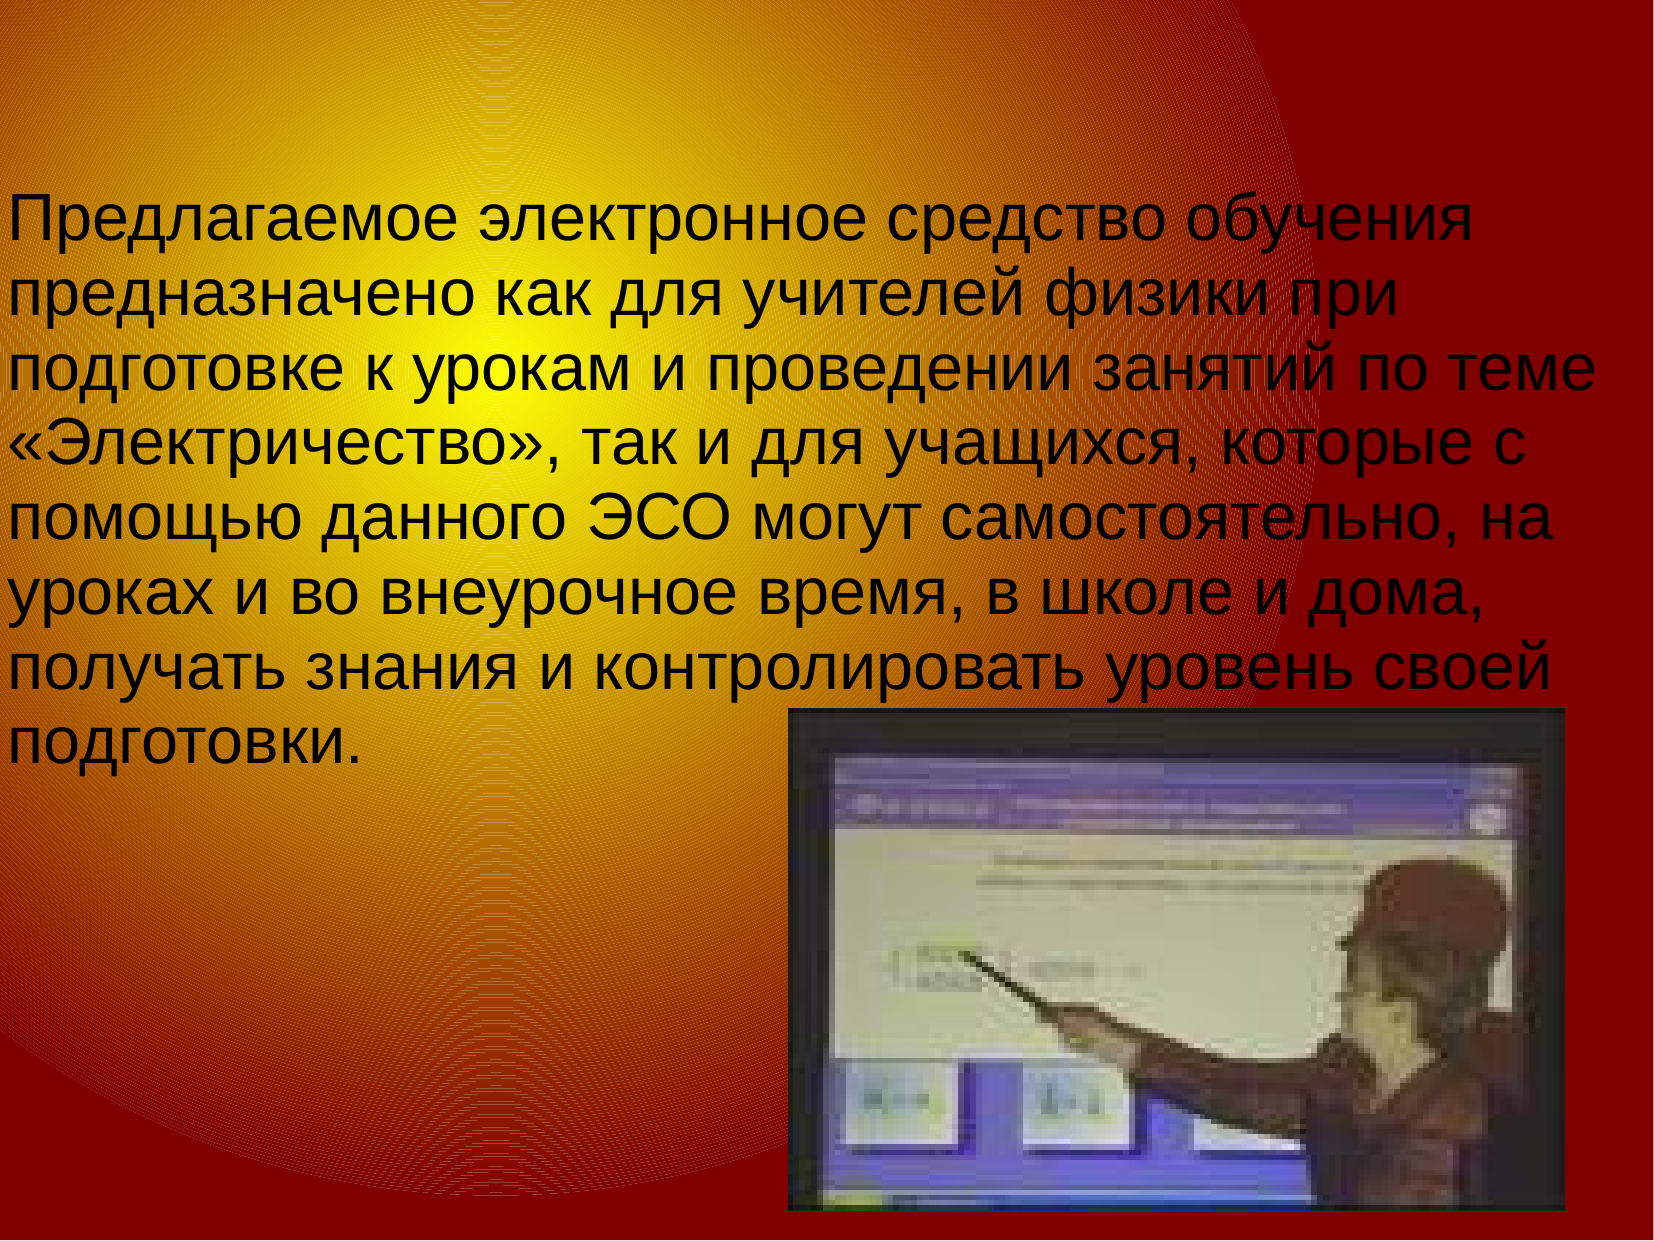

Предлагаемое электронное средство обучения предназначено как для учителей физики при подготовке к урокам и проведении занятий по теме «Электричество», так и для учащихся, которые с помощью данного ЭСО могут самостоятельно, на уроках и во внеурочное время, в школе и дома, получать знания и контролировать уровень своей подготовки.